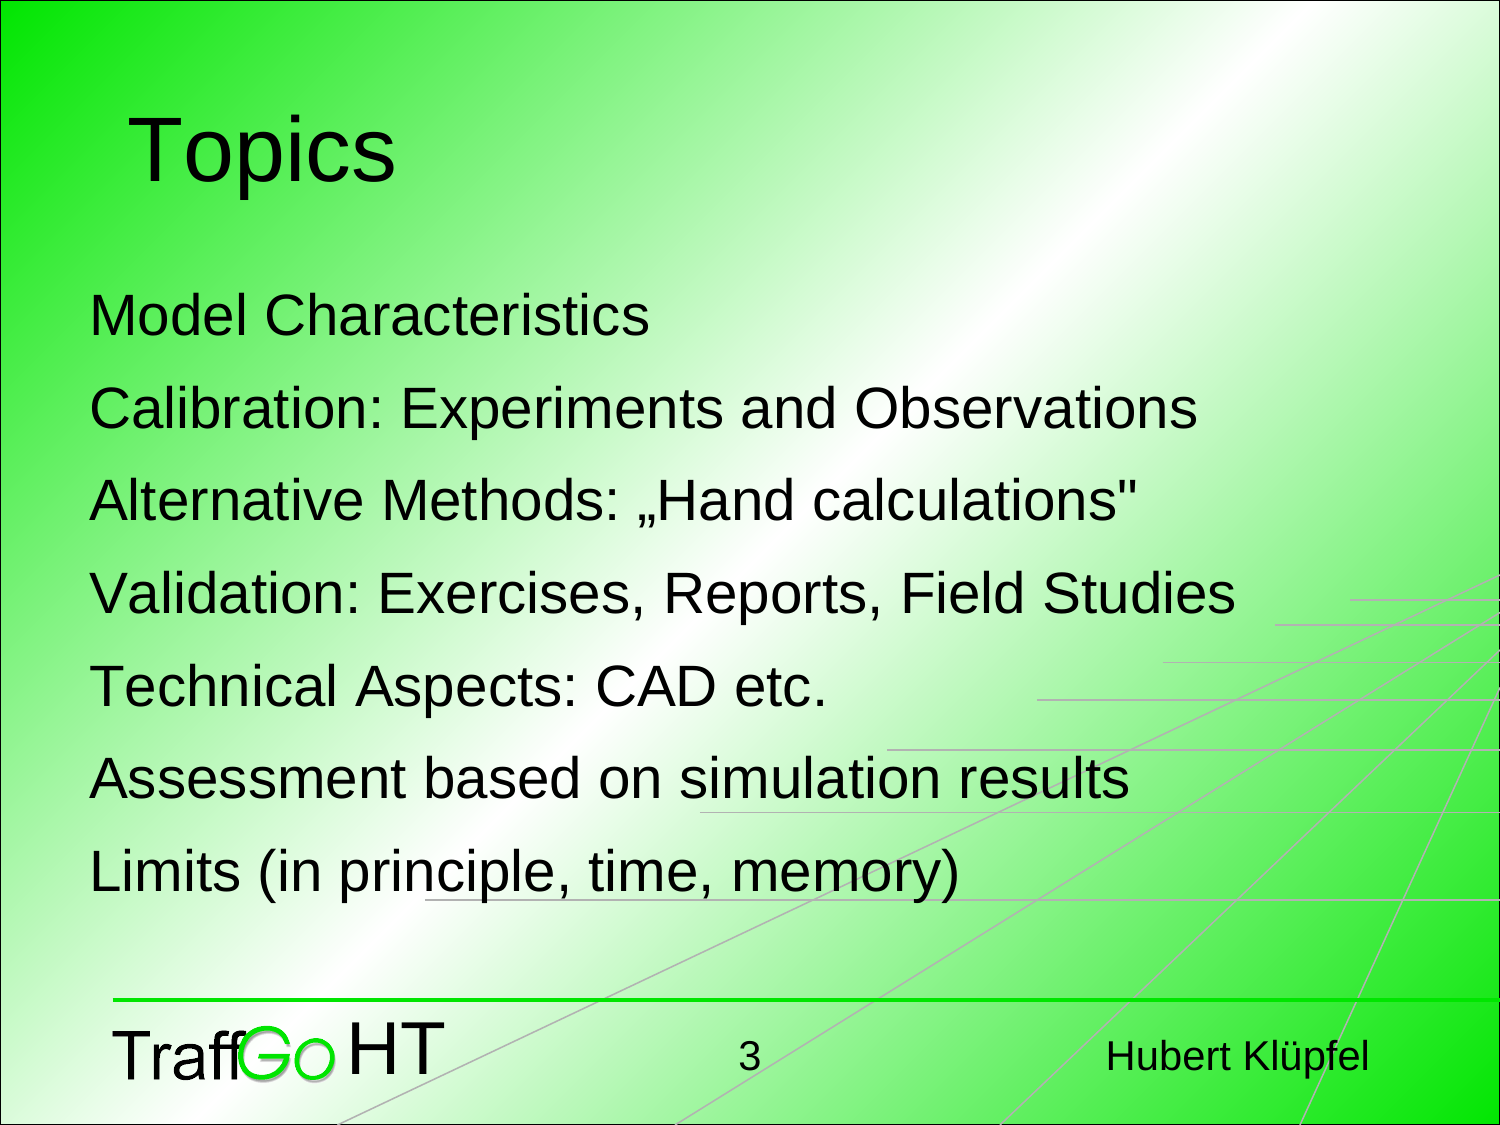

# Topics
Model Characteristics
Calibration: Experiments and Observations
Alternative Methods: „Hand calculations"
Validation: Exercises, Reports, Field Studies
Technical Aspects: CAD etc.
Assessment based on simulation results
Limits (in principle, time, memory)